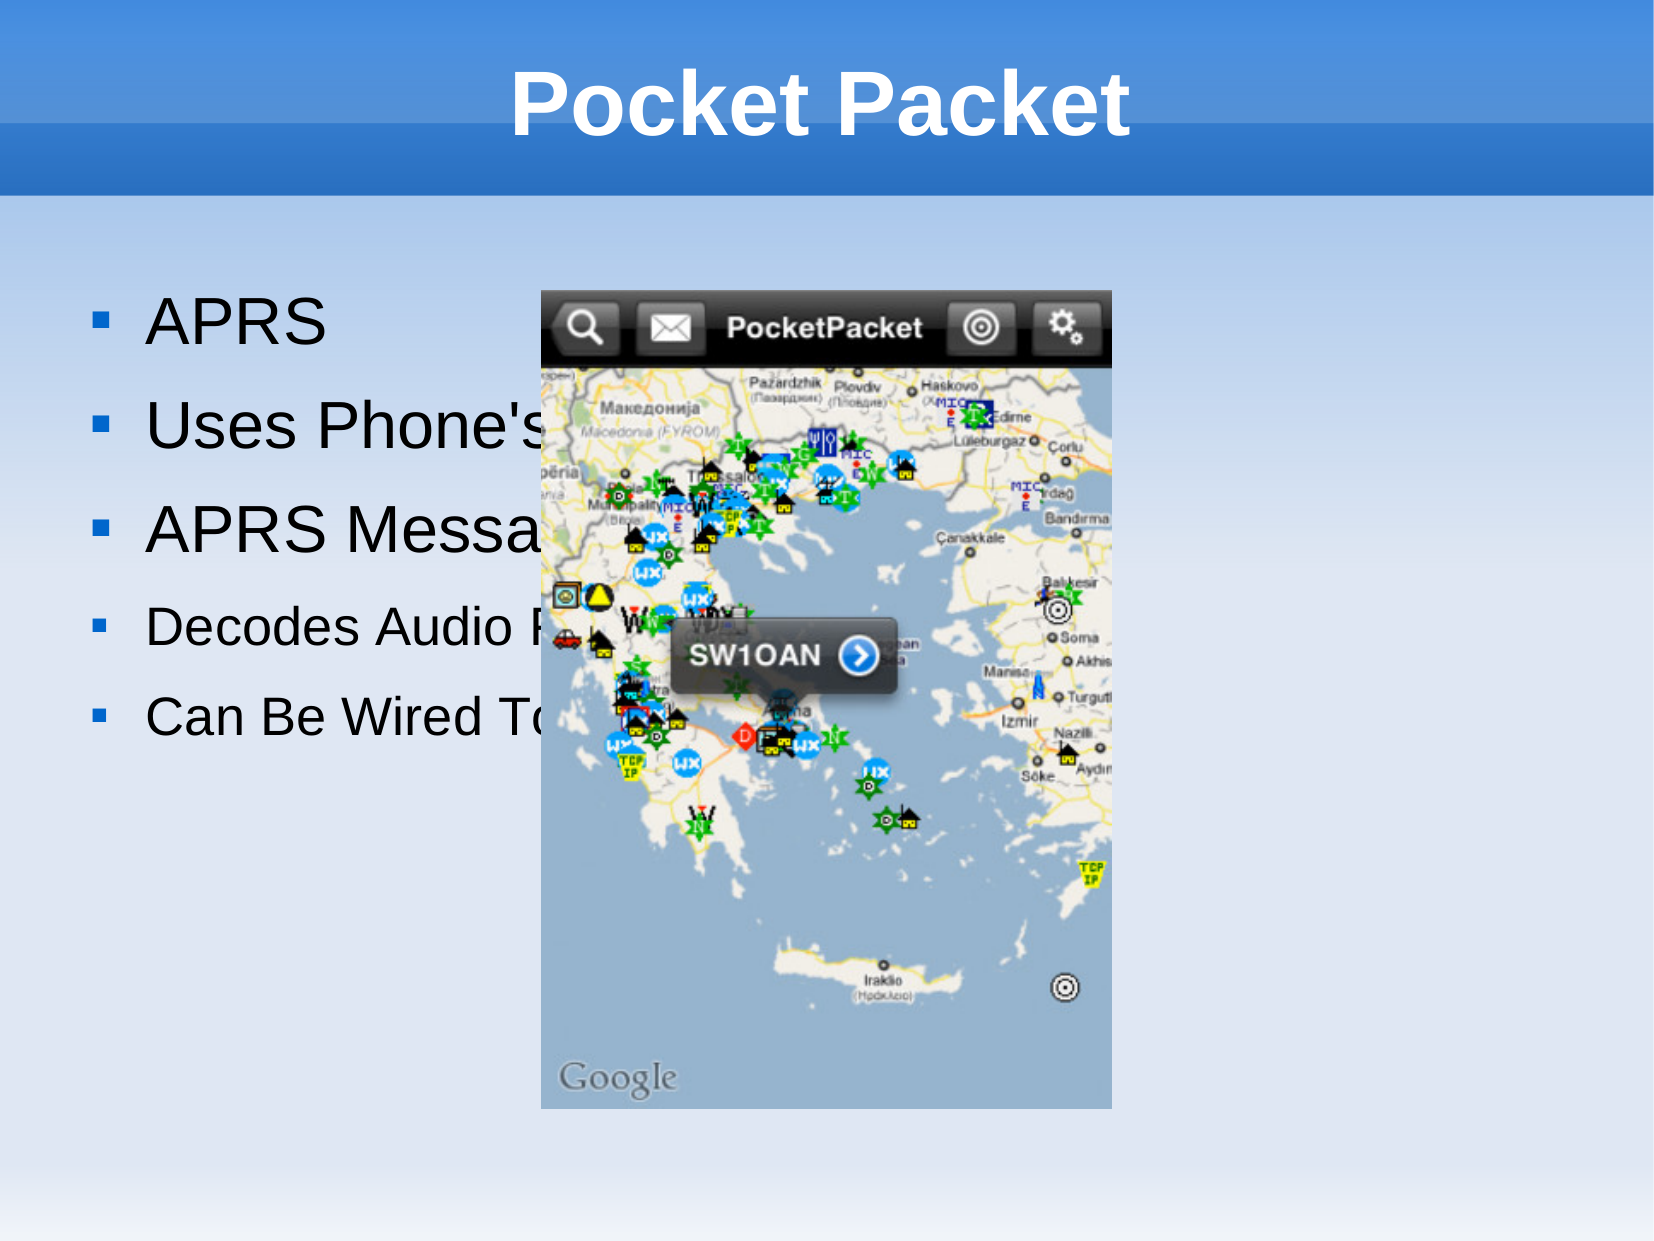

# Pocket Packet
APRS
Uses Phone's GPS
APRS Messaging
Decodes Audio From Mic
Can Be Wired To Radio